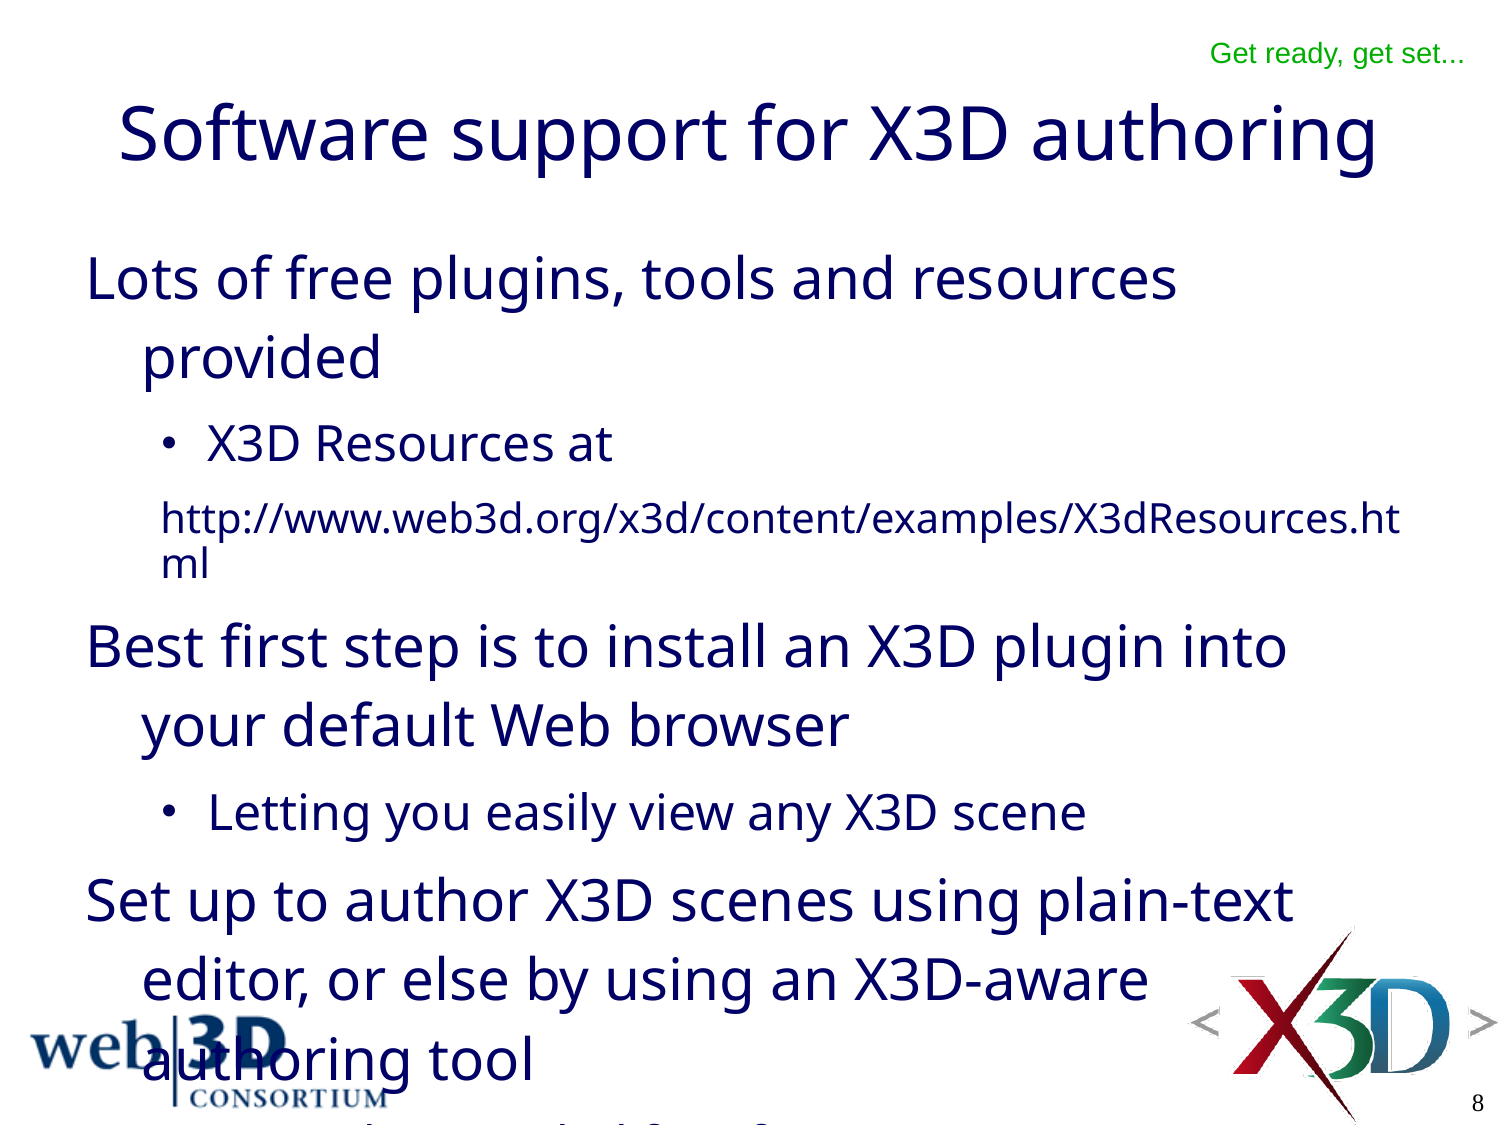

# Software support for X3D authoring
Get ready, get set...
Lots of free plugins, tools and resources provided
X3D Resources at
http://www.web3d.org/x3d/content/examples/X3dResources.html
Best first step is to install an X3D plugin into your default Web browser
Letting you easily view any X3D scene
Set up to author X3D scenes using plain-text editor, or else by using an X3D-aware authoring tool
X3D-Edit provided free for any use
Other tools listed on X3D Resources page above